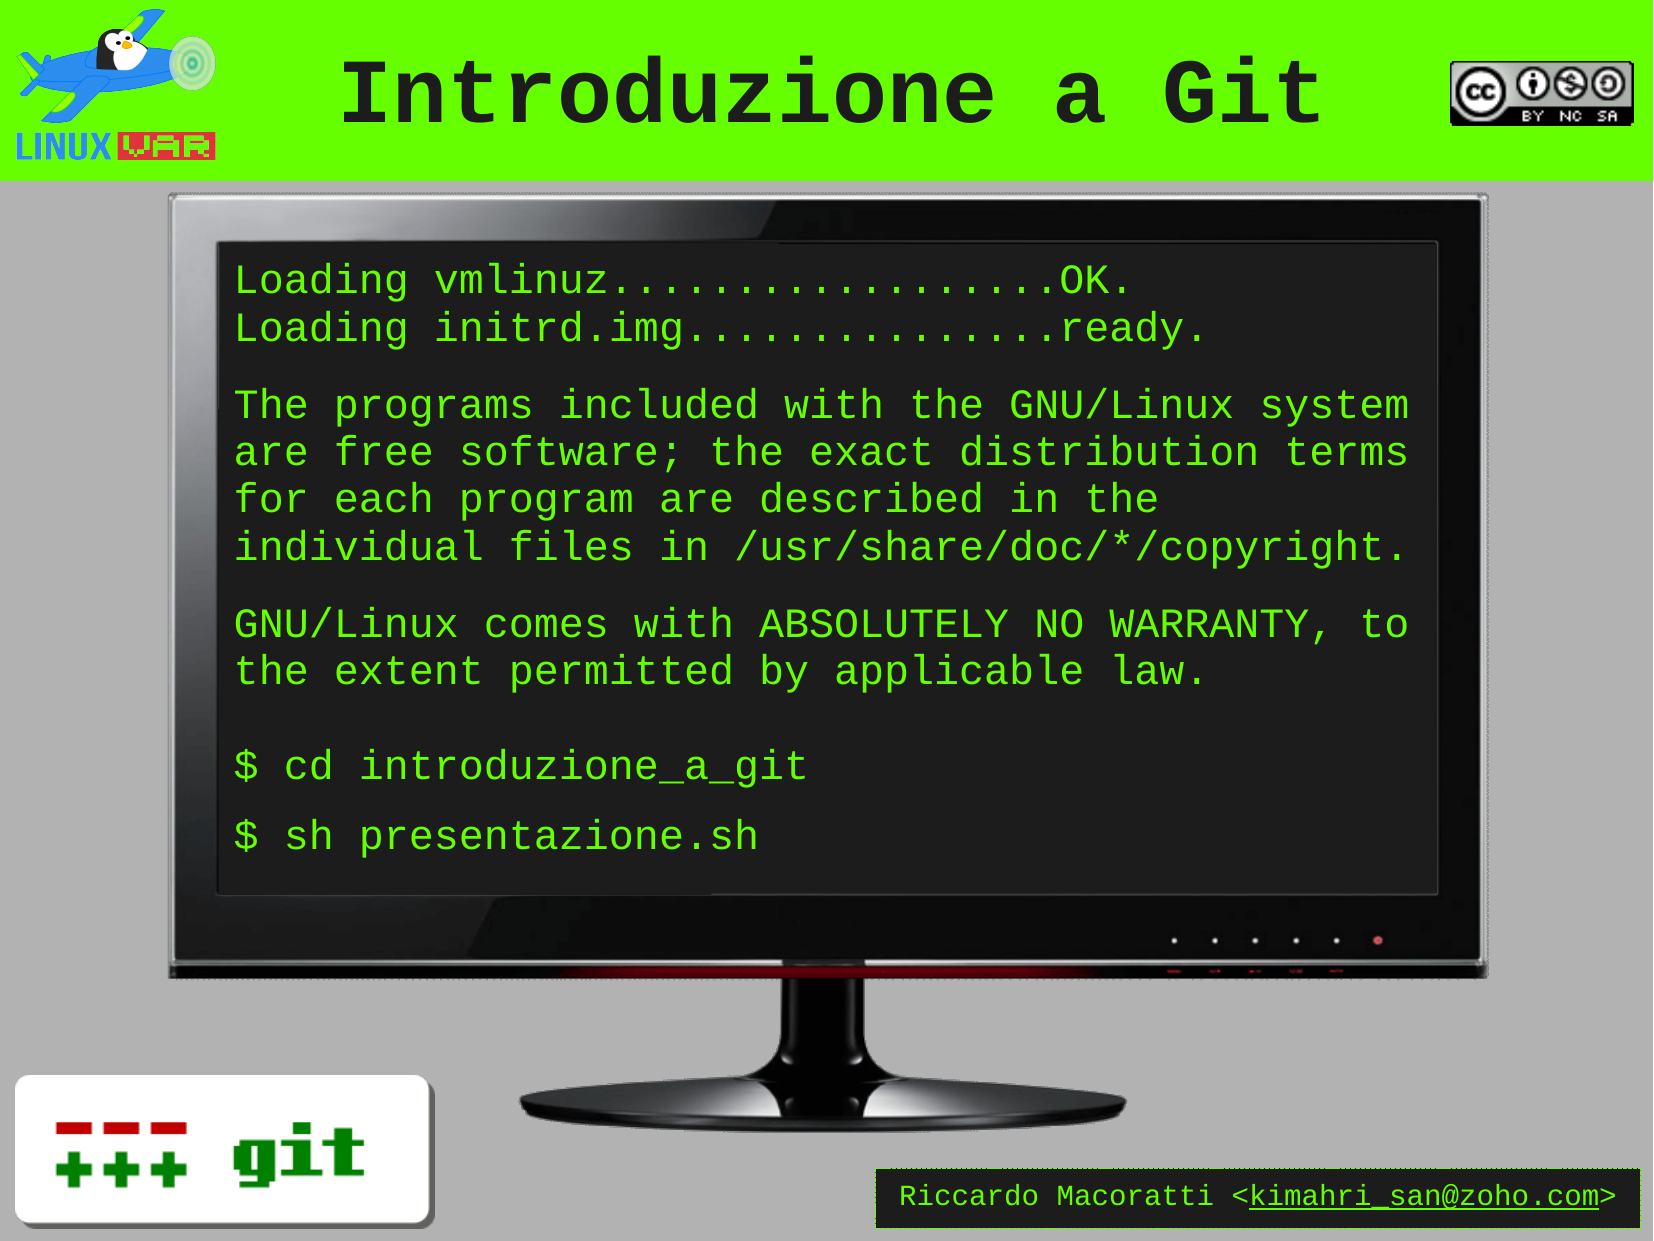

Introduzione a Git
Loading vmlinuz..................OK.
Loading initrd.img...............ready.
The programs included with the GNU/Linux system are free software; the exact distribution terms for each program are described in the individual files in /usr/share/doc/*/copyright.
GNU/Linux comes with ABSOLUTELY NO WARRANTY, to the extent permitted by applicable law.
$ cd introduzione_a_git
$ sh presentazione.sh
Riccardo Macoratti <kimahri_san@zoho.com>